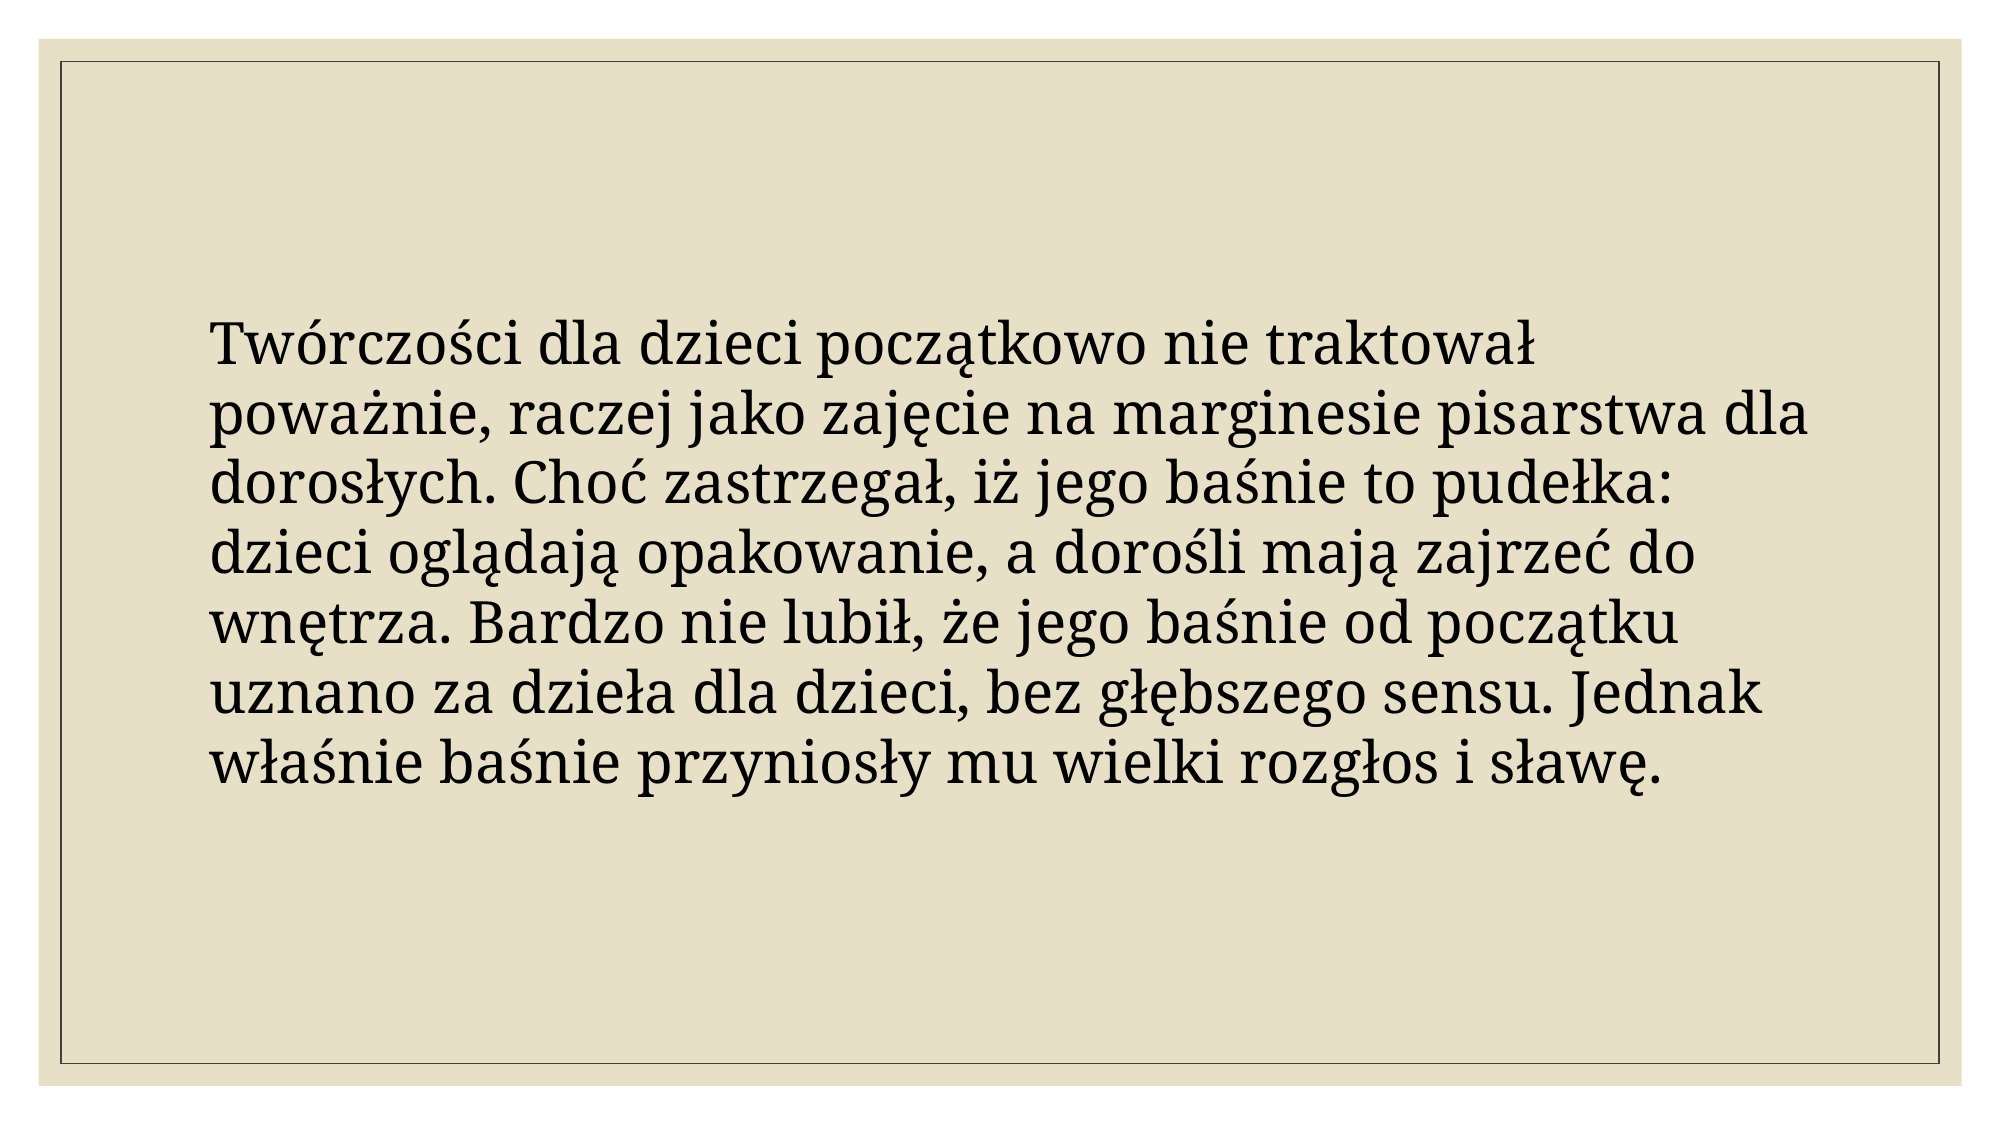

# Twórczości dla dzieci początkowo nie traktował poważnie, raczej jako zajęcie na marginesie pisarstwa dla dorosłych. Choć zastrzegał, iż jego baśnie to pudełka: dzieci oglądają opakowanie, a dorośli mają zajrzeć do wnętrza. Bardzo nie lubił, że jego baśnie od początku uznano za dzieła dla dzieci, bez głębszego sensu. Jednak właśnie baśnie przyniosły mu wielki rozgłos i sławę.